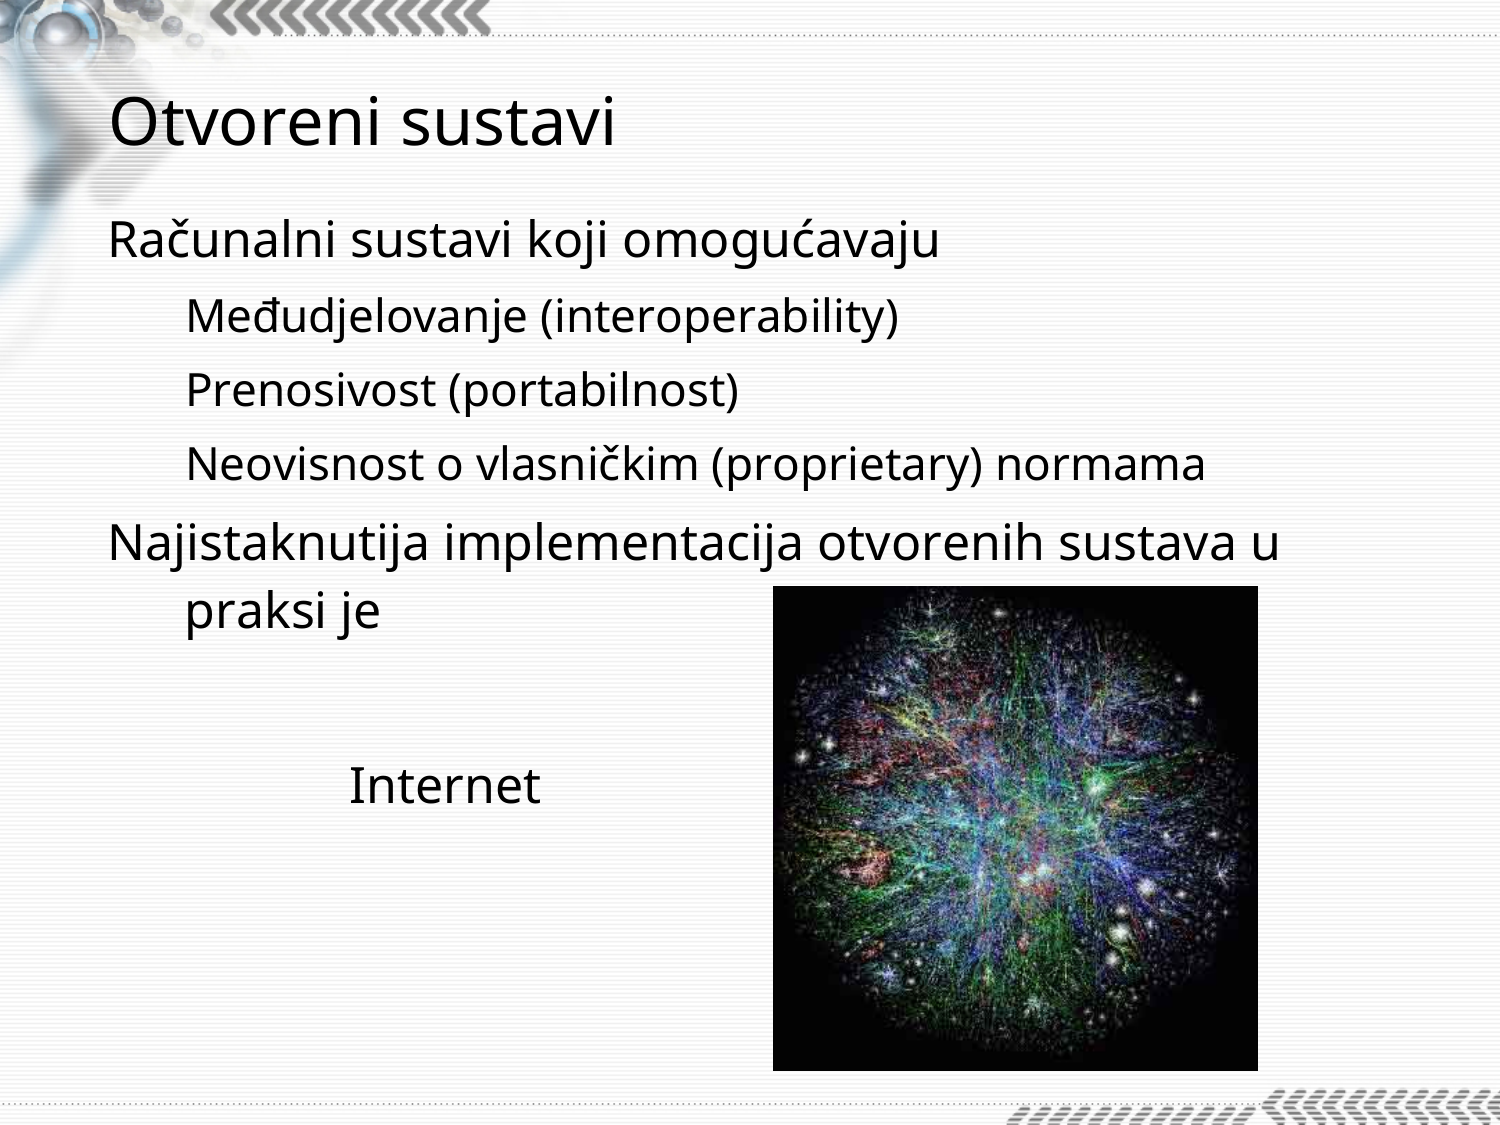

# Otvoreni sustavi
Računalni sustavi koji omogućavaju
Međudjelovanje (interoperability)
Prenosivost (portabilnost)
Neovisnost o vlasničkim (proprietary) normama
Najistaknutija implementacija otvorenih sustava u praksi je
Internet